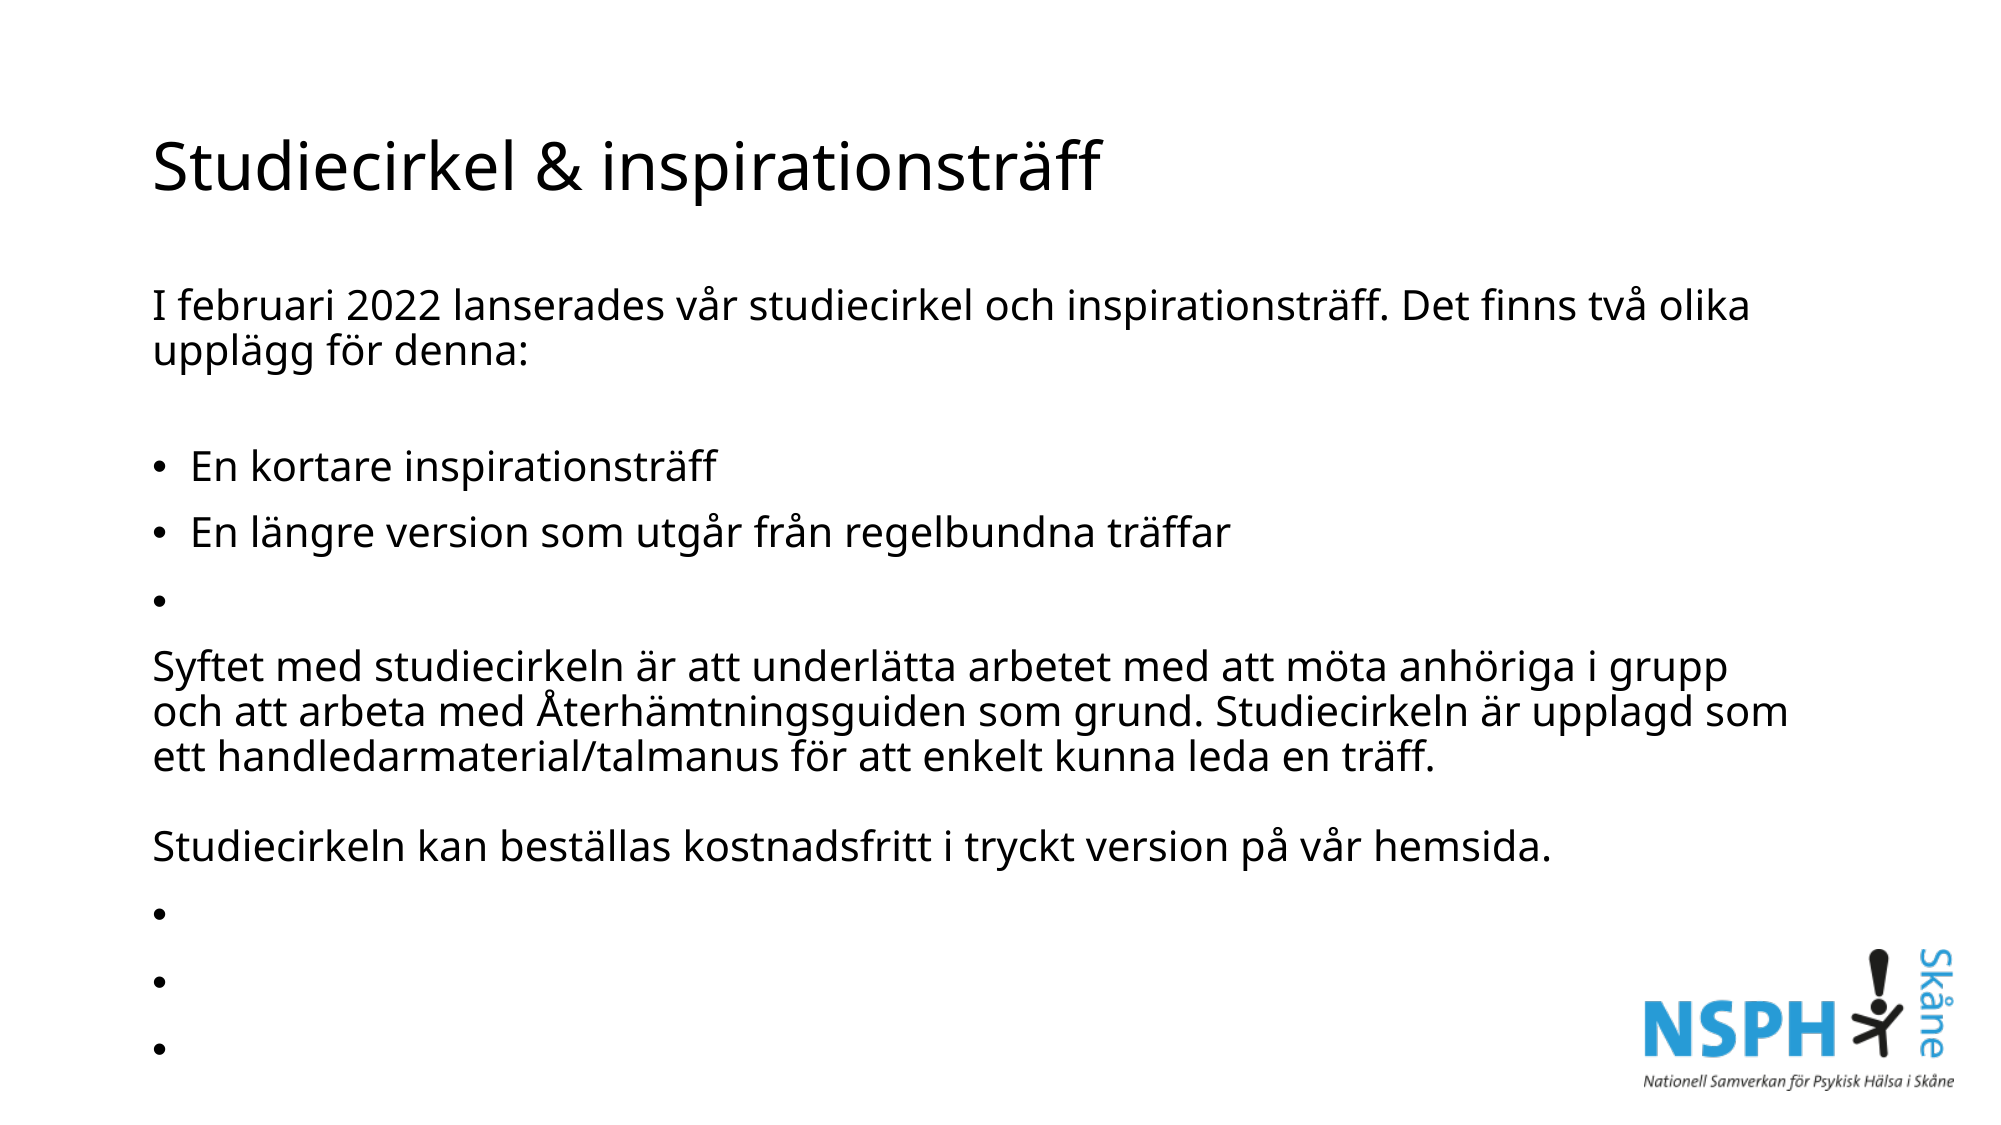

# Studiecirkel & inspirationsträff
I februari 2022 lanserades vår studiecirkel och inspirationsträff. Det finns två olika upplägg för denna:
En kortare inspirationsträff
En längre version som utgår från regelbundna träffar
Syftet med studiecirkeln är att underlätta arbetet med att möta anhöriga i grupp och att arbeta med Återhämtningsguiden som grund. Studiecirkeln är upplagd som ett handledarmaterial/talmanus för att enkelt kunna leda en träff.
Studiecirkeln kan beställas kostnadsfritt i tryckt version på vår hemsida.